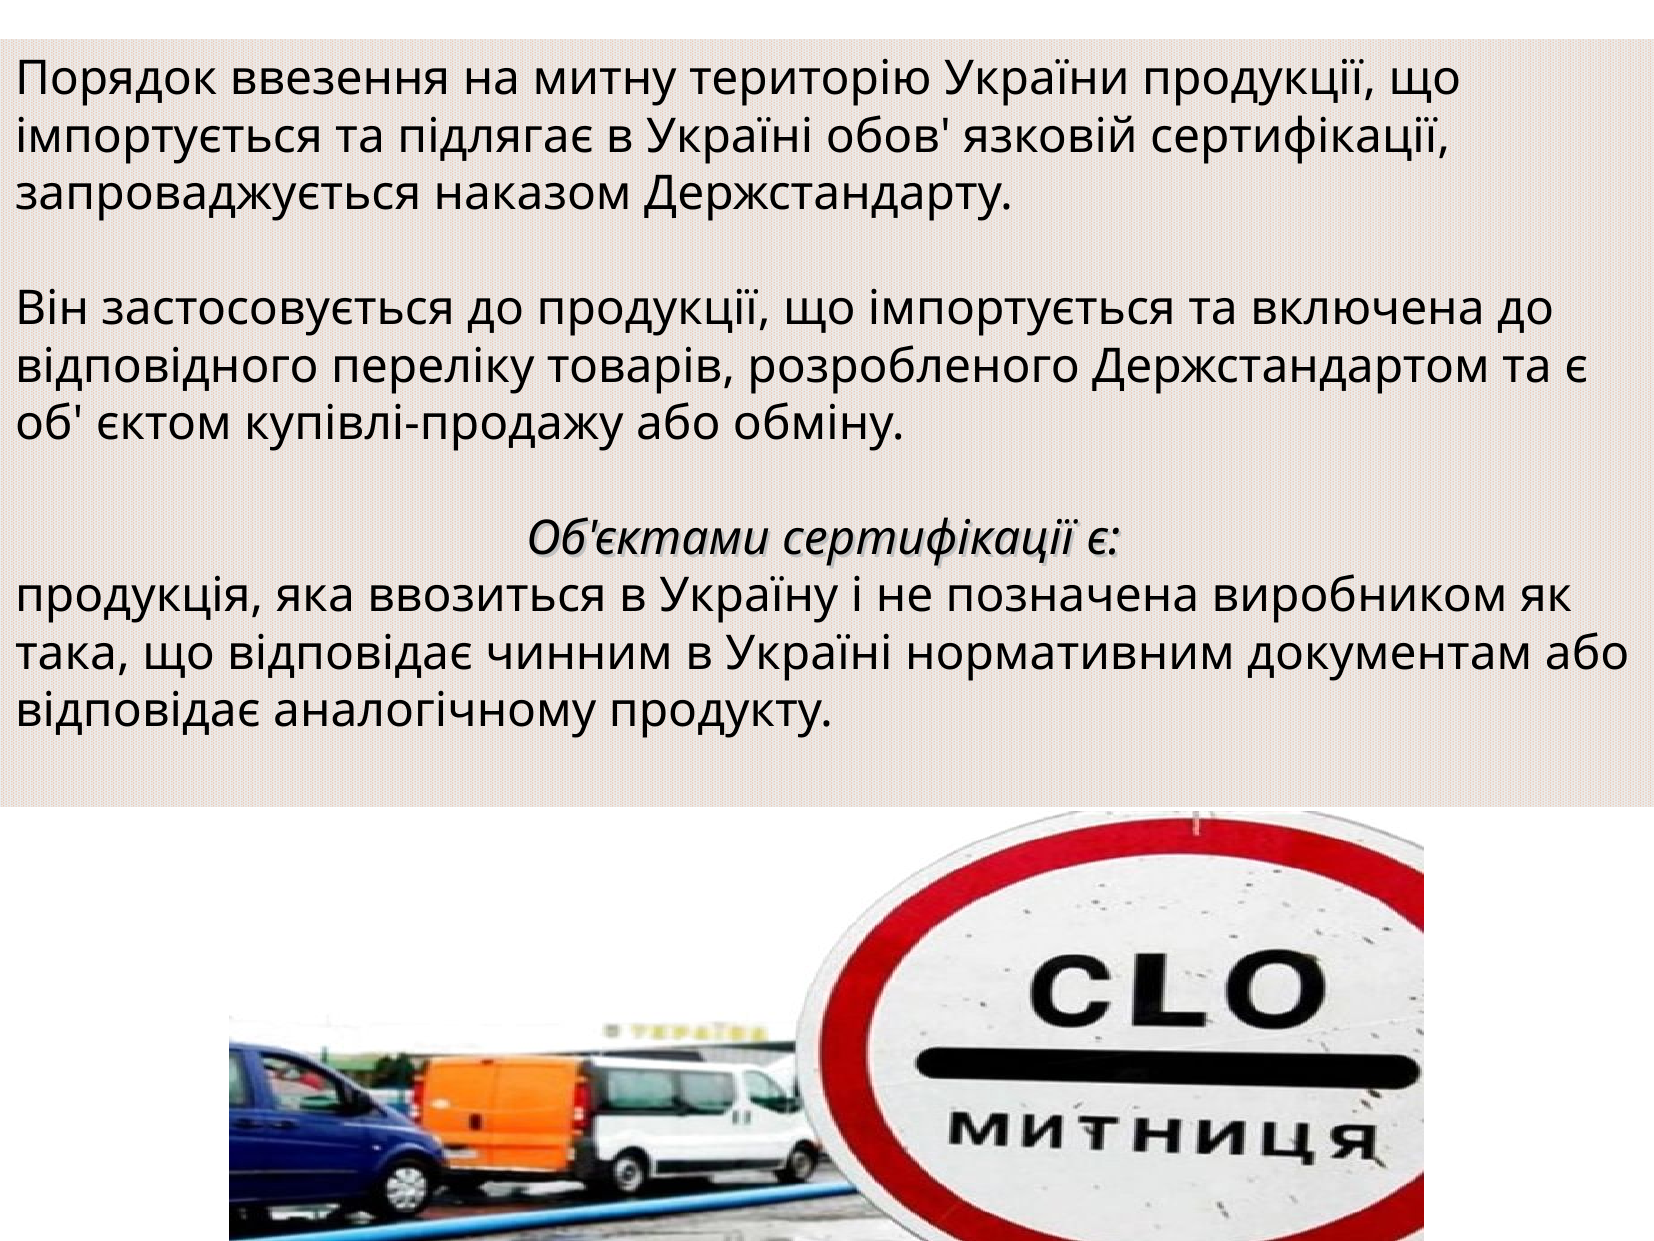

Порядок ввезення на митну територію України продукції, що імпортується та підлягає в Україні обов' язковій сертифікації, запроваджується наказом Держстандарту.
Він застосовується до продукції, що імпортується та включена до відповідного переліку товарів, розробленого Держстандартом та є об' єктом купівлі-продажу або обміну.
Об'єктами сертифікації є:
продукція, яка ввозиться в Україну і не позначена виробником як така, що відповідає чинним в Україні нормативним документам або відповідає аналогічному продукту.